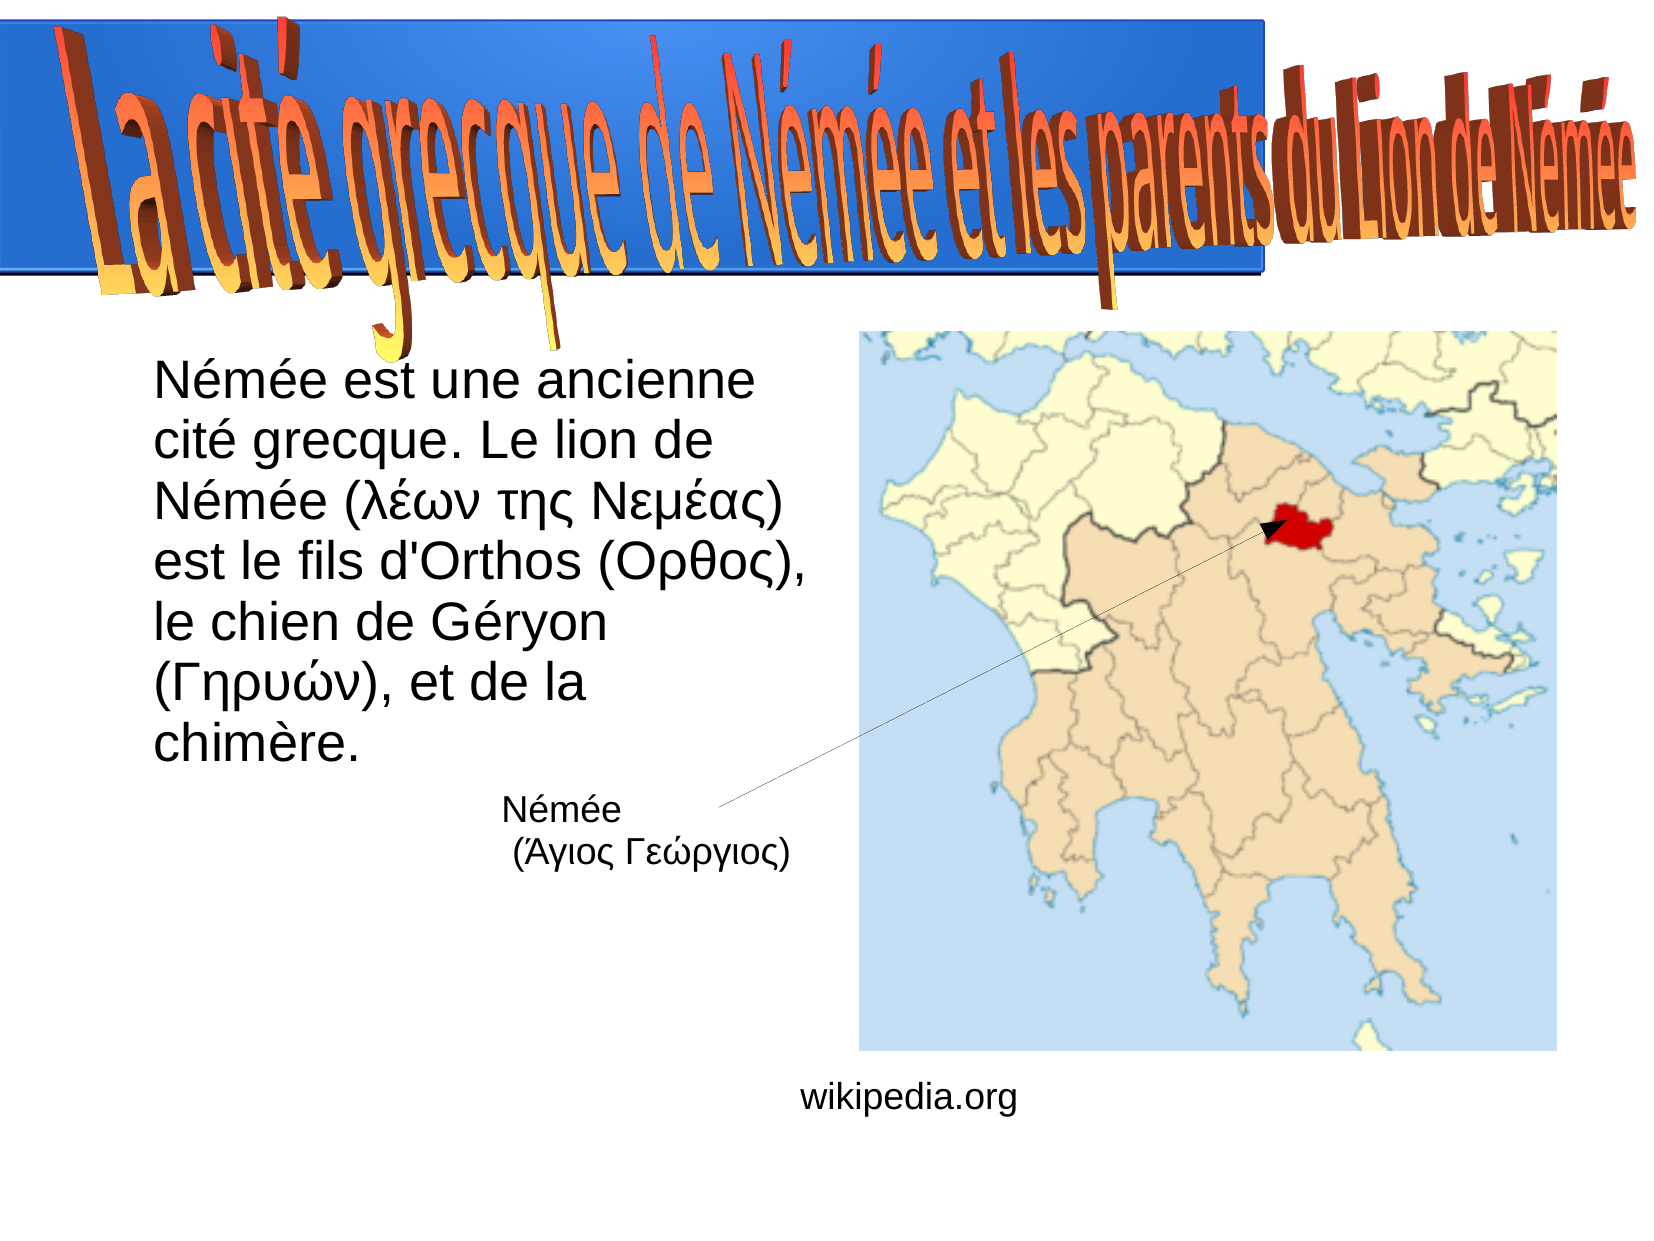

La cité grecque de Némée et les parents du Lion de Némée
# Némée est une ancienne cité grecque. Le lion de Némée (λέων της Νεμέας) est le fils d'Orthos (Ορθος), le chien de Géryon (Γηρυών), et de la chimère.
Némée
 (Άγιος Γεώργιος)
wikipedia.org